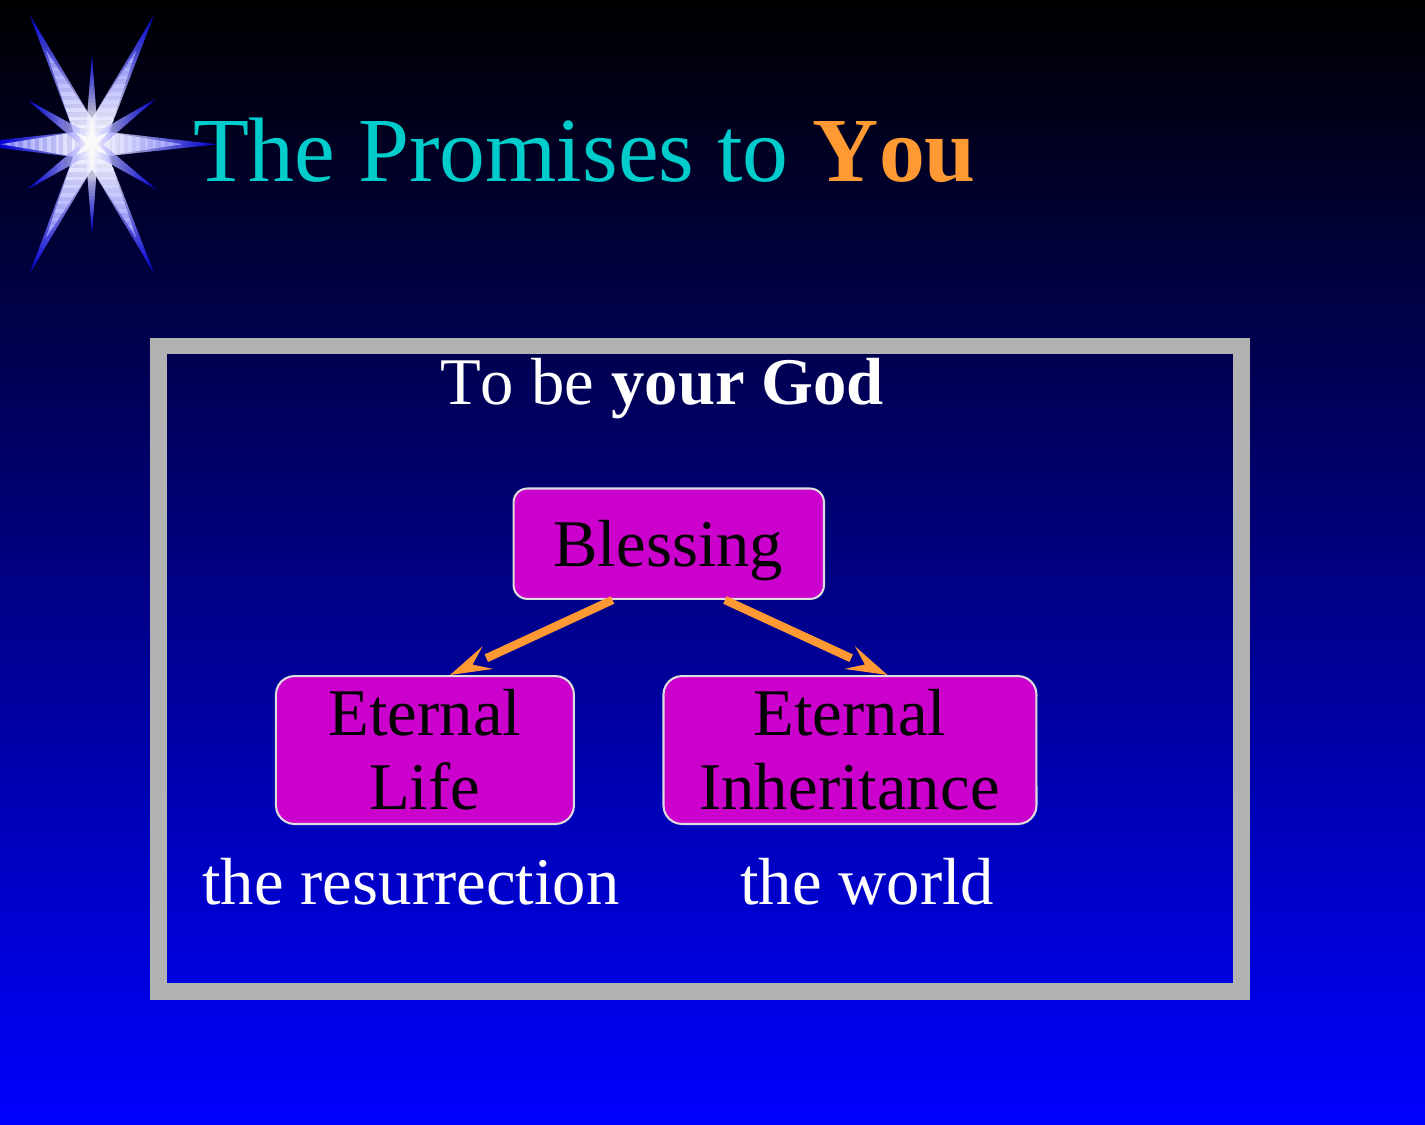

# The Promises to You
To be your God
Blessing
Eternal
Life
the resurrection
Eternal
Inheritance
the world